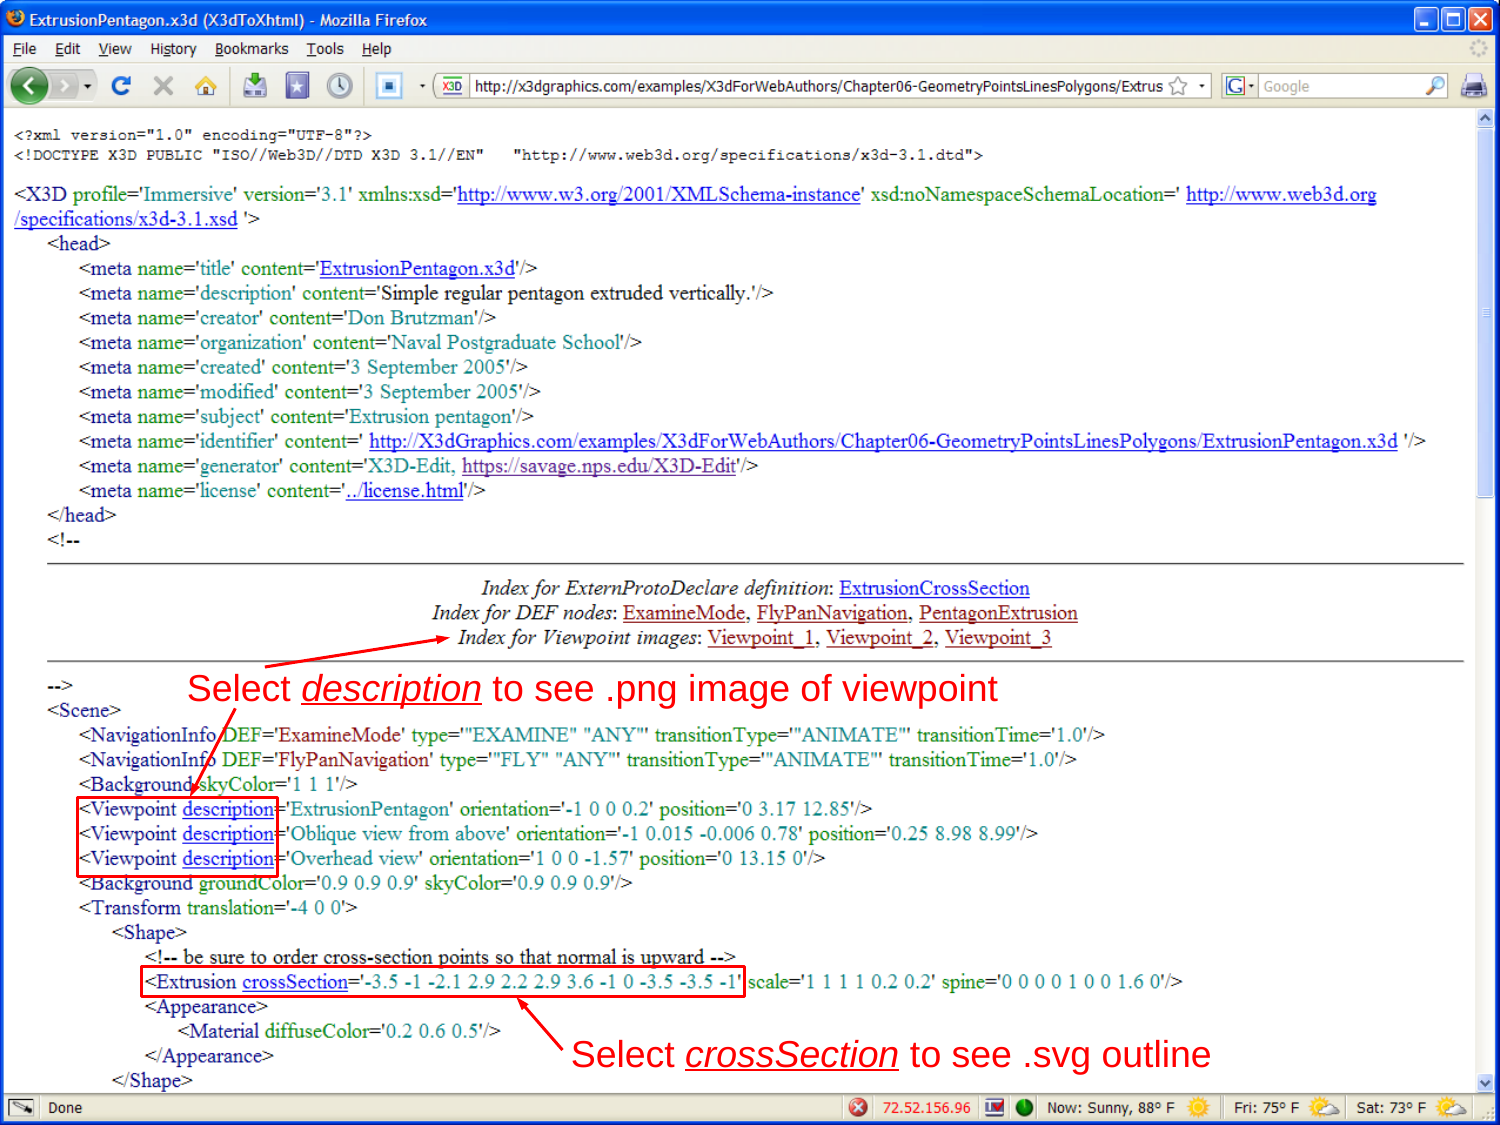

# Extrusion crossSection SVG image, and Viewpoint PNG images, linked on HTML page
Select description to see .png image of viewpoint
Select crossSection to see .svg outline